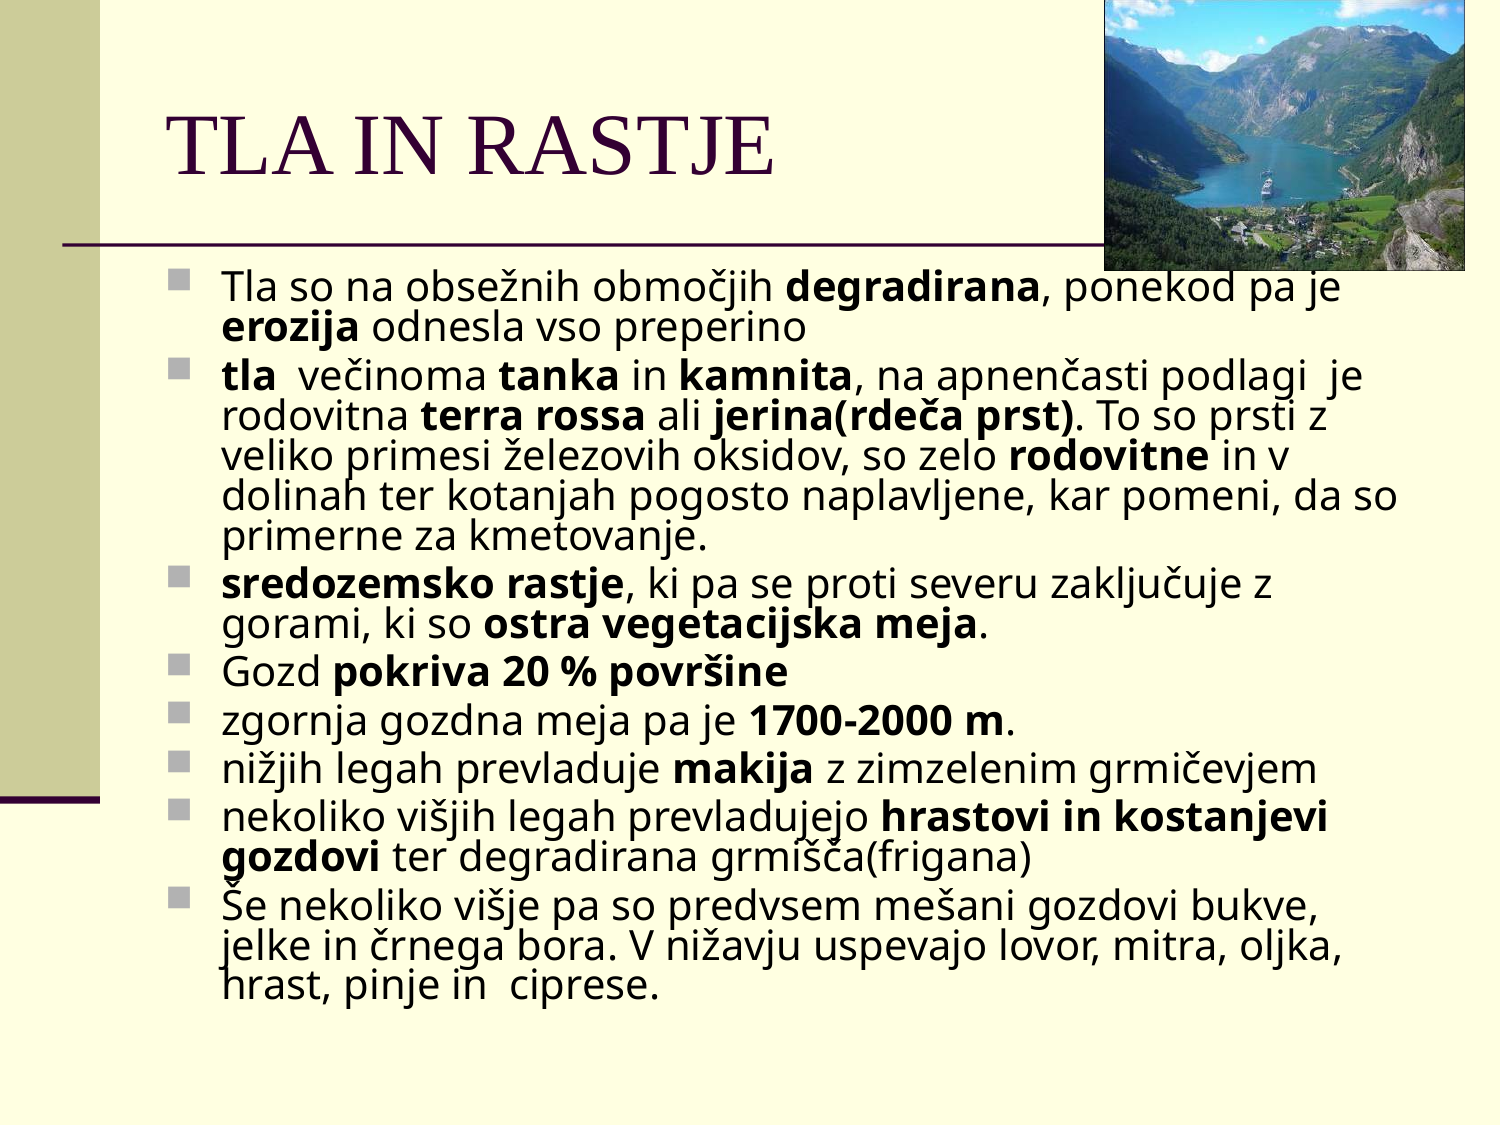

# TLA IN RASTJE
Tla so na obsežnih območjih degradirana, ponekod pa je erozija odnesla vso preperino
tla večinoma tanka in kamnita, na apnenčasti podlagi je rodovitna terra rossa ali jerina(rdeča prst). To so prsti z veliko primesi železovih oksidov, so zelo rodovitne in v dolinah ter kotanjah pogosto naplavljene, kar pomeni, da so primerne za kmetovanje.
sredozemsko rastje, ki pa se proti severu zaključuje z gorami, ki so ostra vegetacijska meja.
Gozd pokriva 20 % površine
zgornja gozdna meja pa je 1700-2000 m.
nižjih legah prevladuje makija z zimzelenim grmičevjem
nekoliko višjih legah prevladujejo hrastovi in kostanjevi gozdovi ter degradirana grmišča(frigana)
Še nekoliko višje pa so predvsem mešani gozdovi bukve, jelke in črnega bora. V nižavju uspevajo lovor, mitra, oljka, hrast, pinje in ciprese.